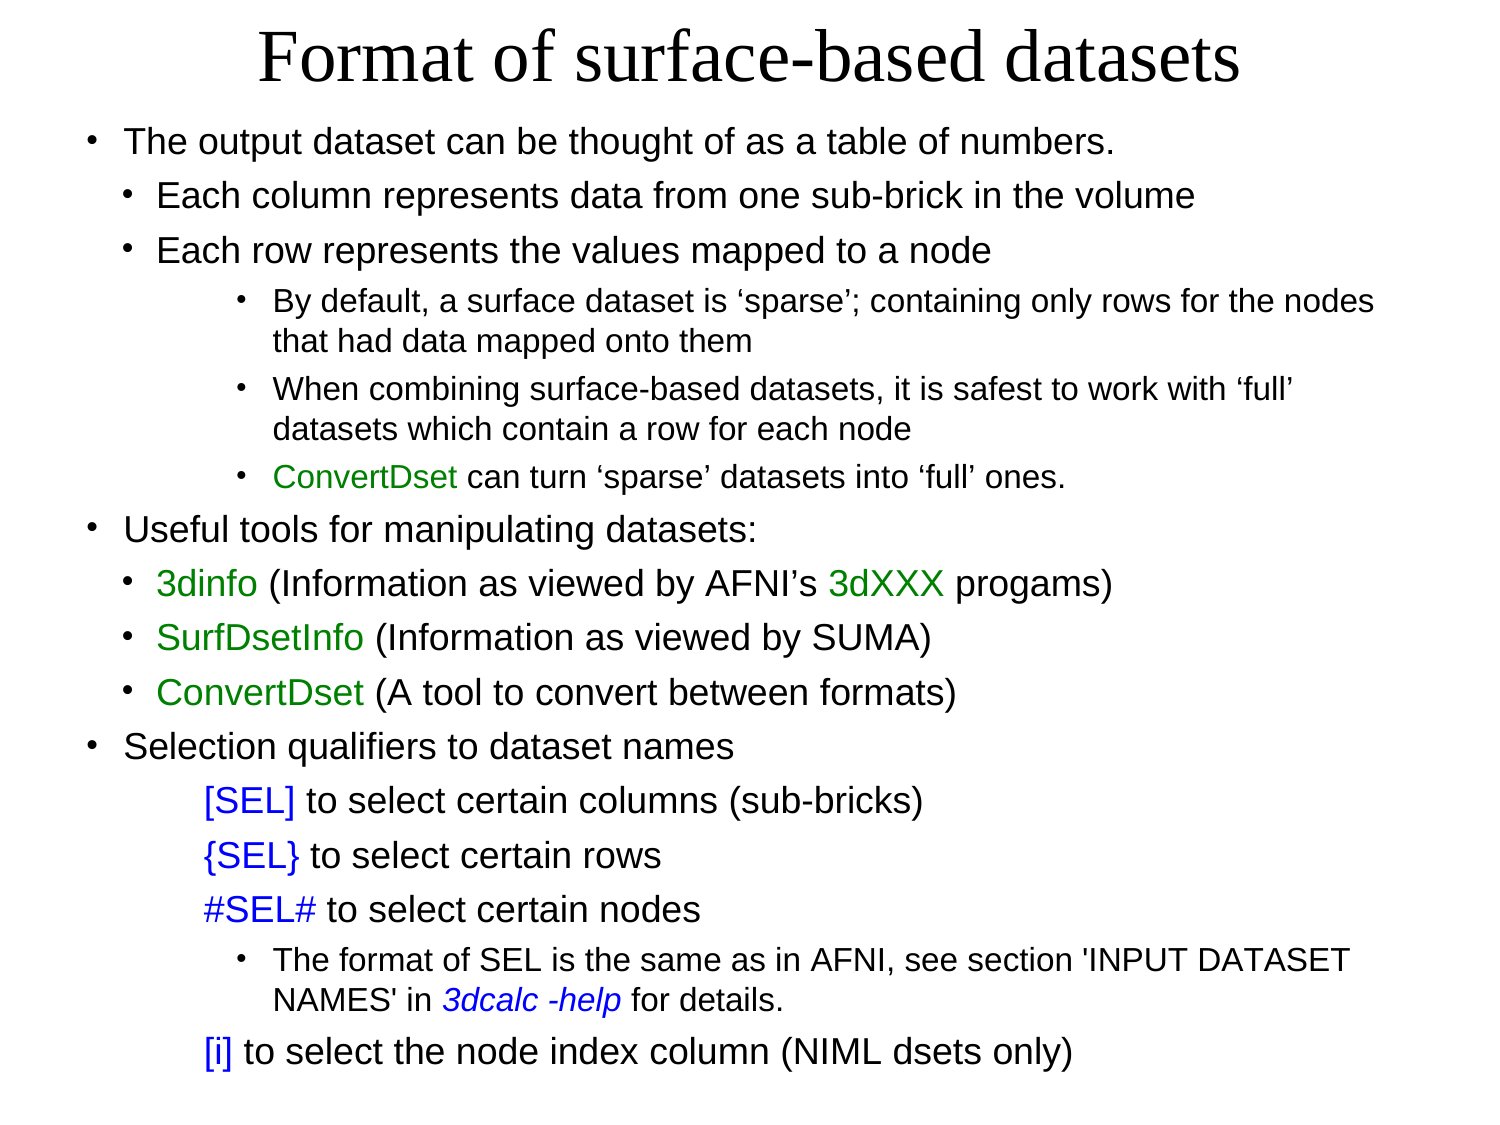

# Format of surface-based datasets
The output dataset can be thought of as a table of numbers.
Each column represents data from one sub-brick in the volume
Each row represents the values mapped to a node
By default, a surface dataset is ‘sparse’; containing only rows for the nodes that had data mapped onto them
When combining surface-based datasets, it is safest to work with ‘full’ datasets which contain a row for each node
ConvertDset can turn ‘sparse’ datasets into ‘full’ ones.
Useful tools for manipulating datasets:
3dinfo (Information as viewed by AFNI’s 3dXXX progams)
SurfDsetInfo (Information as viewed by SUMA)
ConvertDset (A tool to convert between formats)
Selection qualifiers to dataset names
		[SEL] to select certain columns (sub-bricks)
		{SEL} to select certain rows
		#SEL# to select certain nodes
The format of SEL is the same as in AFNI, see section 'INPUT DATASET NAMES' in 3dcalc -help for details.
		[i] to select the node index column (NIML dsets only)